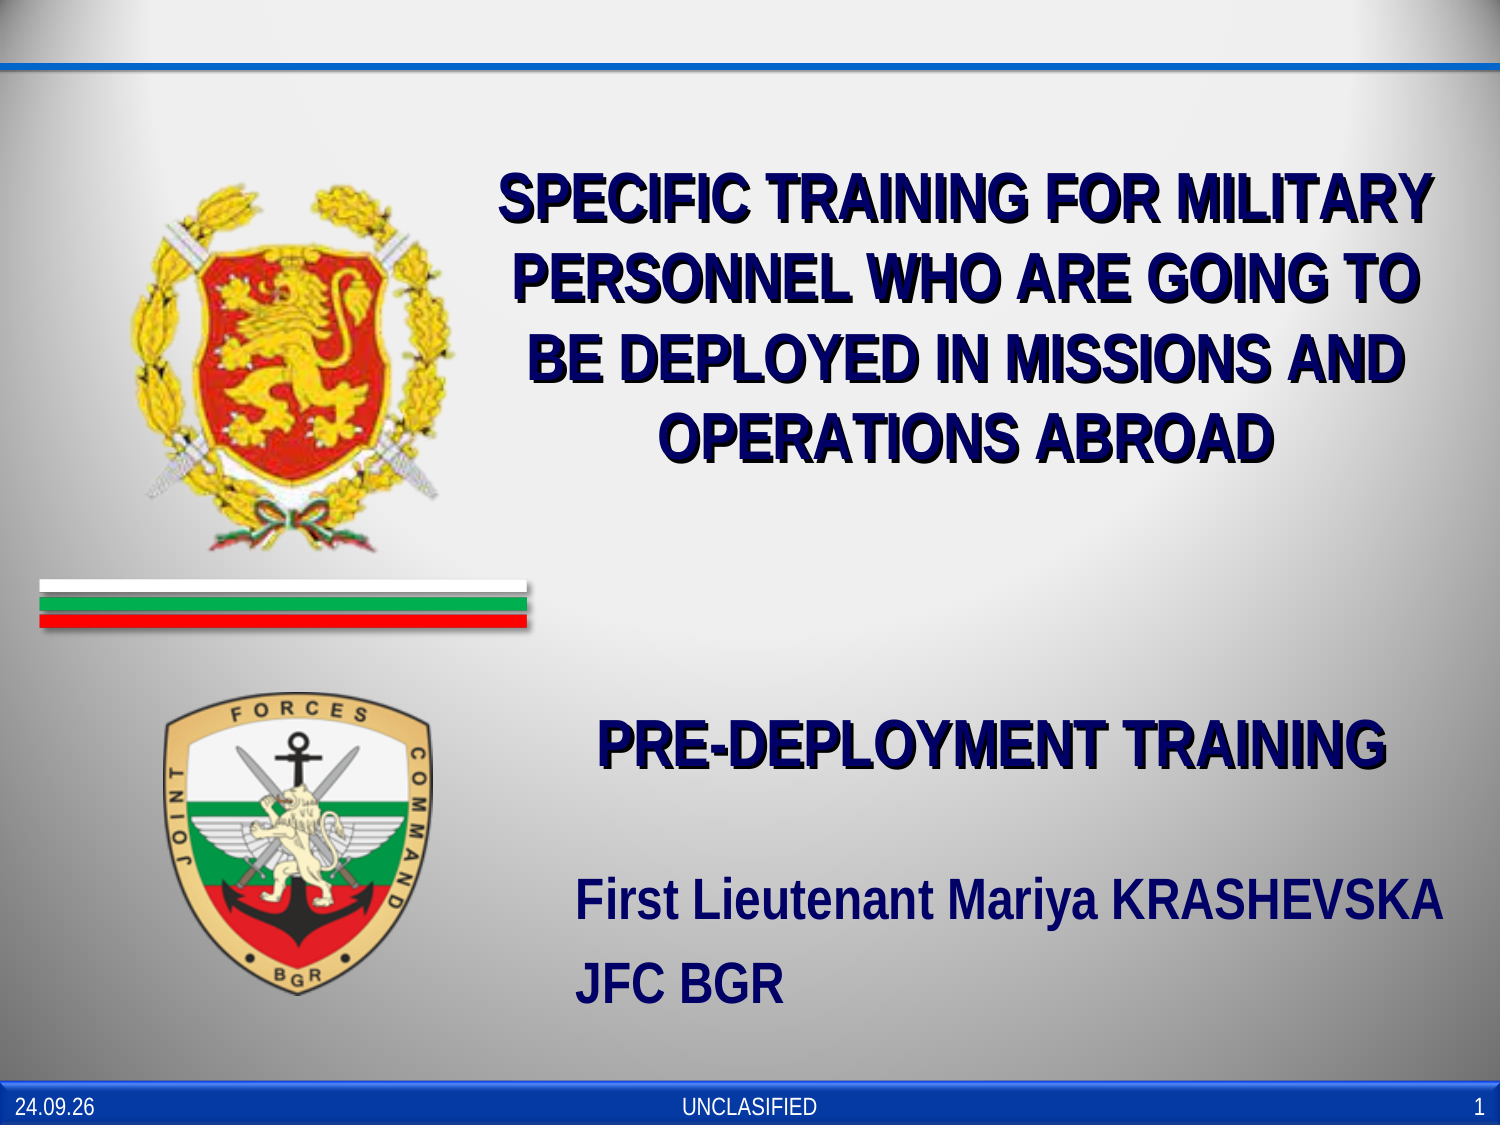

SPECIFIC TRAINING FOR MILITARY PERSONNEL WHO ARE GOING TO BE DEPLOYED IN MISSIONS AND OPERATIONS ABROAD
# PRE-DEPLOYMENT TRAINING
First Lieutenant Mariya KRASHEVSKA
JFC BGR
UNCLASIFIED